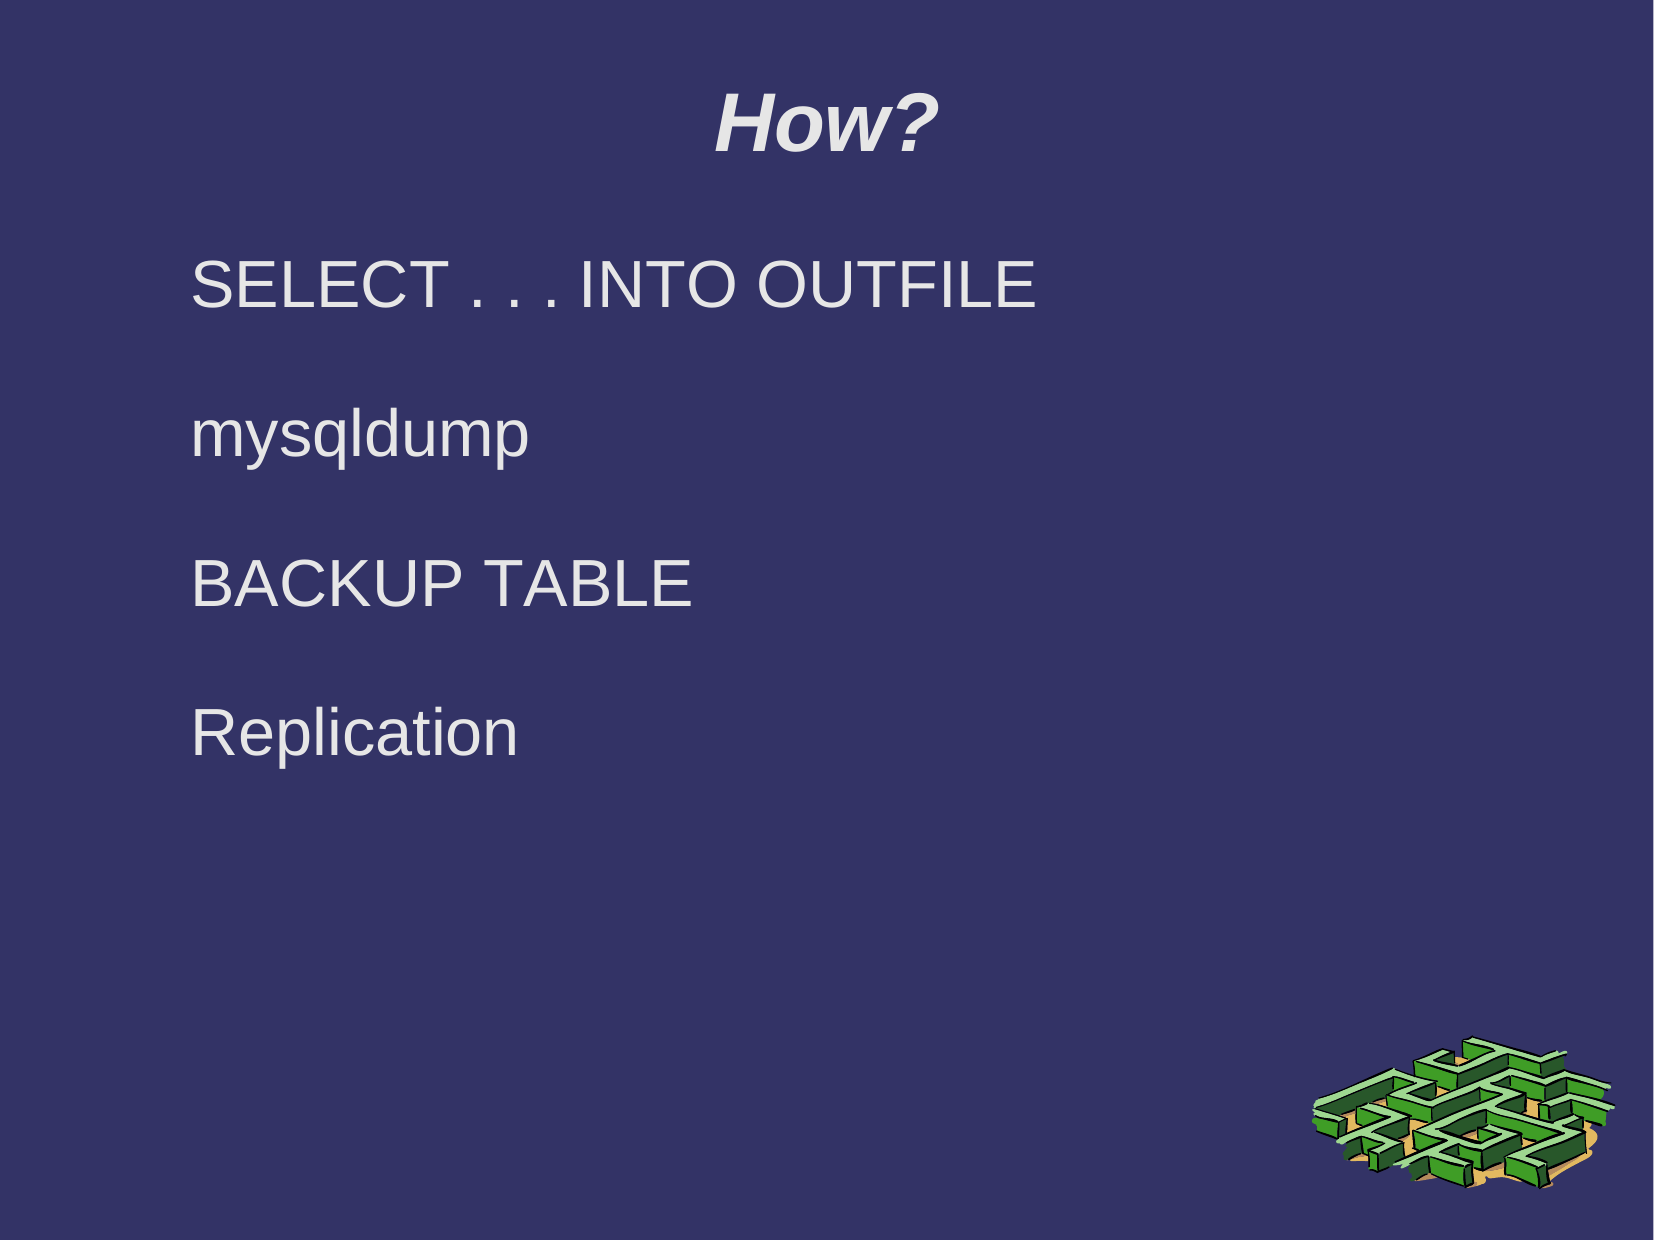

# How?
SELECT . . . INTO OUTFILE
mysqldump
BACKUP TABLE
Replication